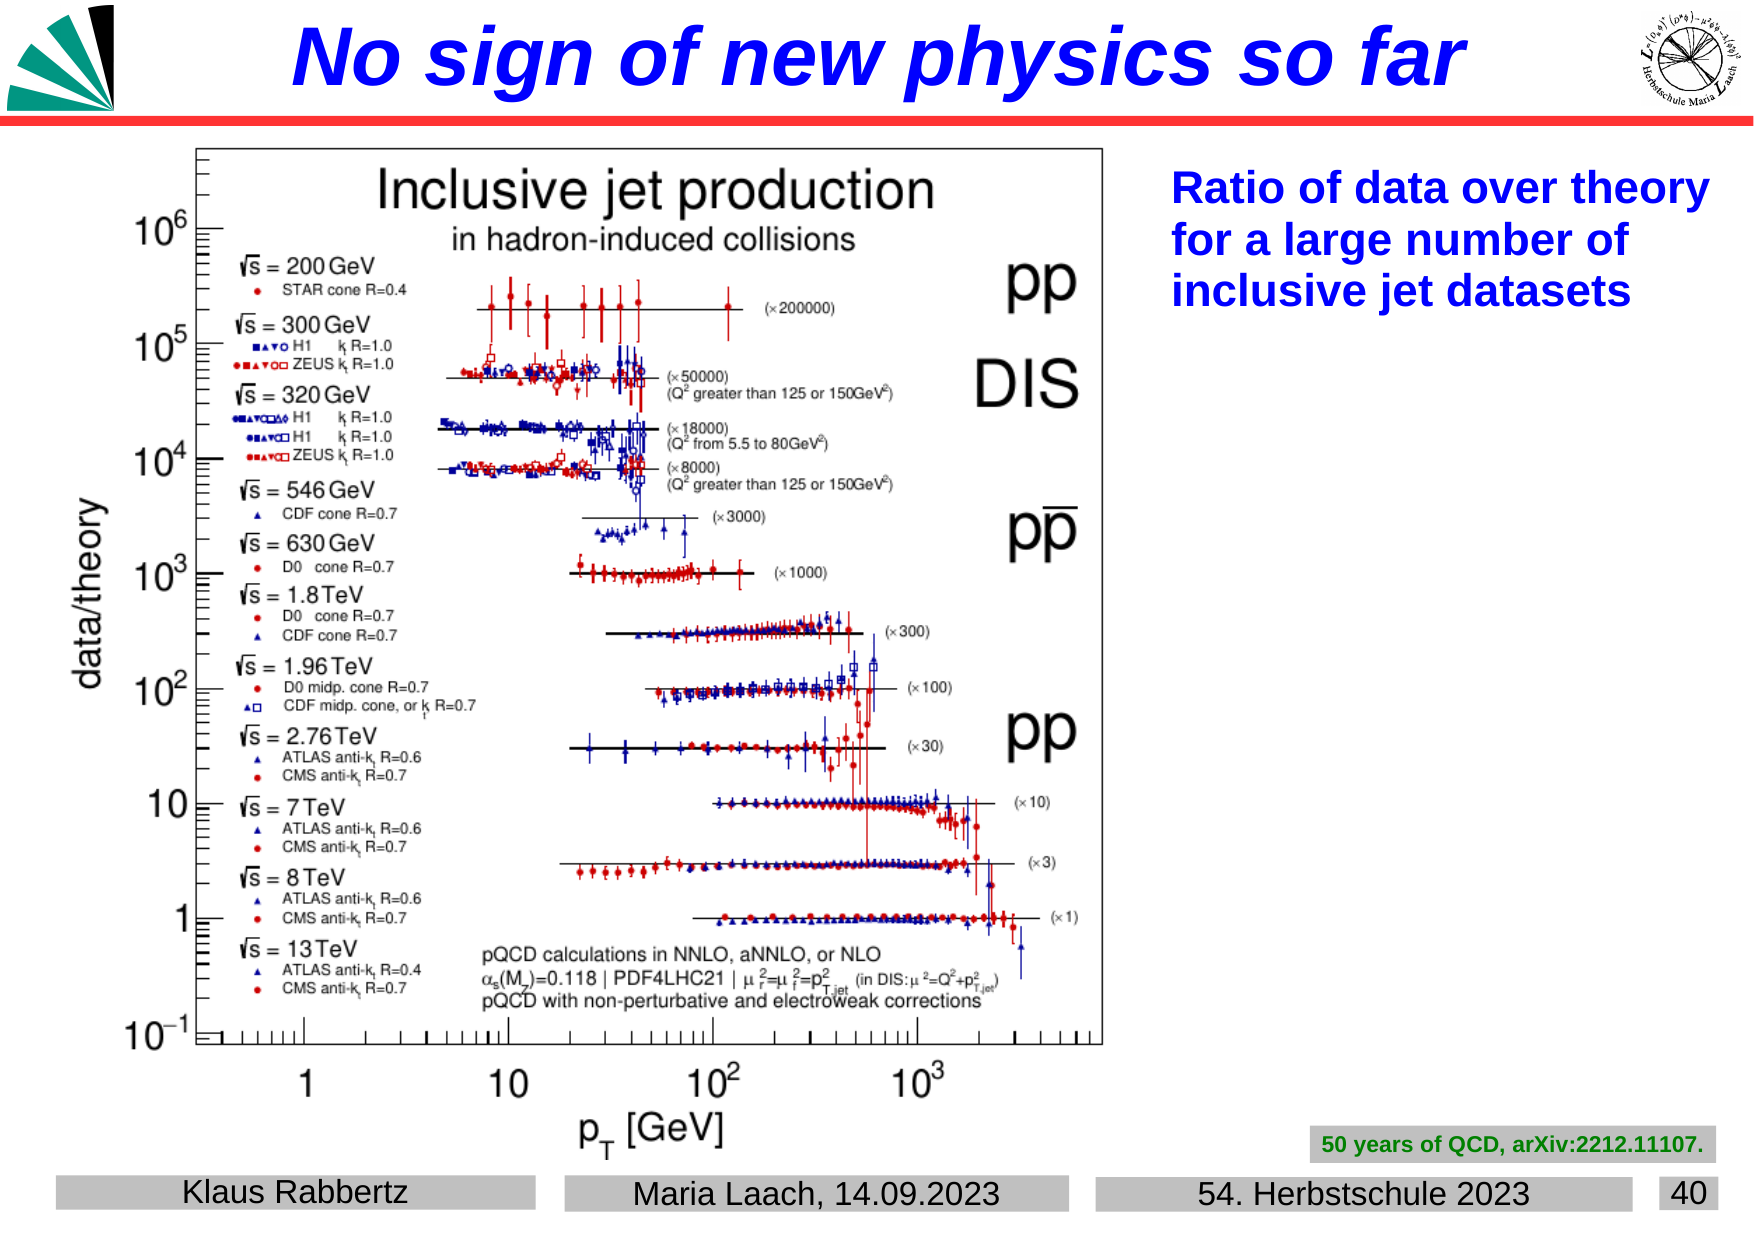

# No sign of new physics so far
Ratio of data over theory
for a large number of
inclusive jet datasets
50 years of QCD, arXiv:2212.11107.